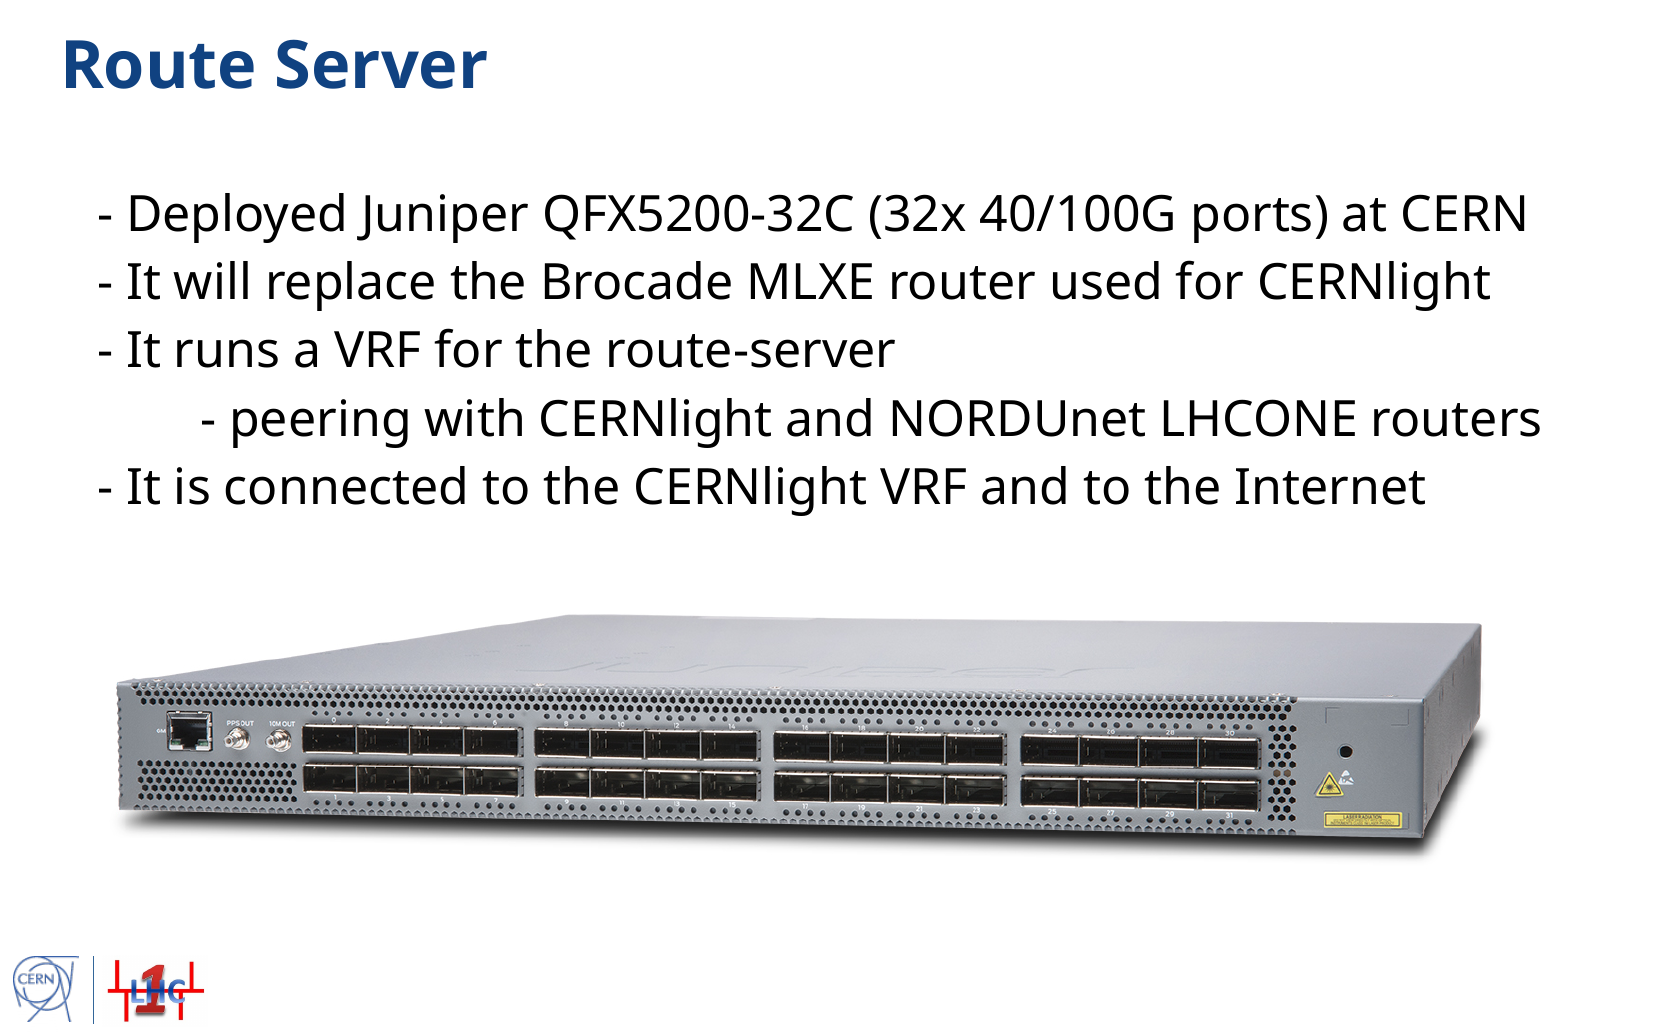

# Route Server
- Deployed Juniper QFX5200-32C (32x 40/100G ports) at CERN
- It will replace the Brocade MLXE router used for CERNlight
- It runs a VRF for the route-server
	- peering with CERNlight and NORDUnet LHCONE routers
- It is connected to the CERNlight VRF and to the Internet